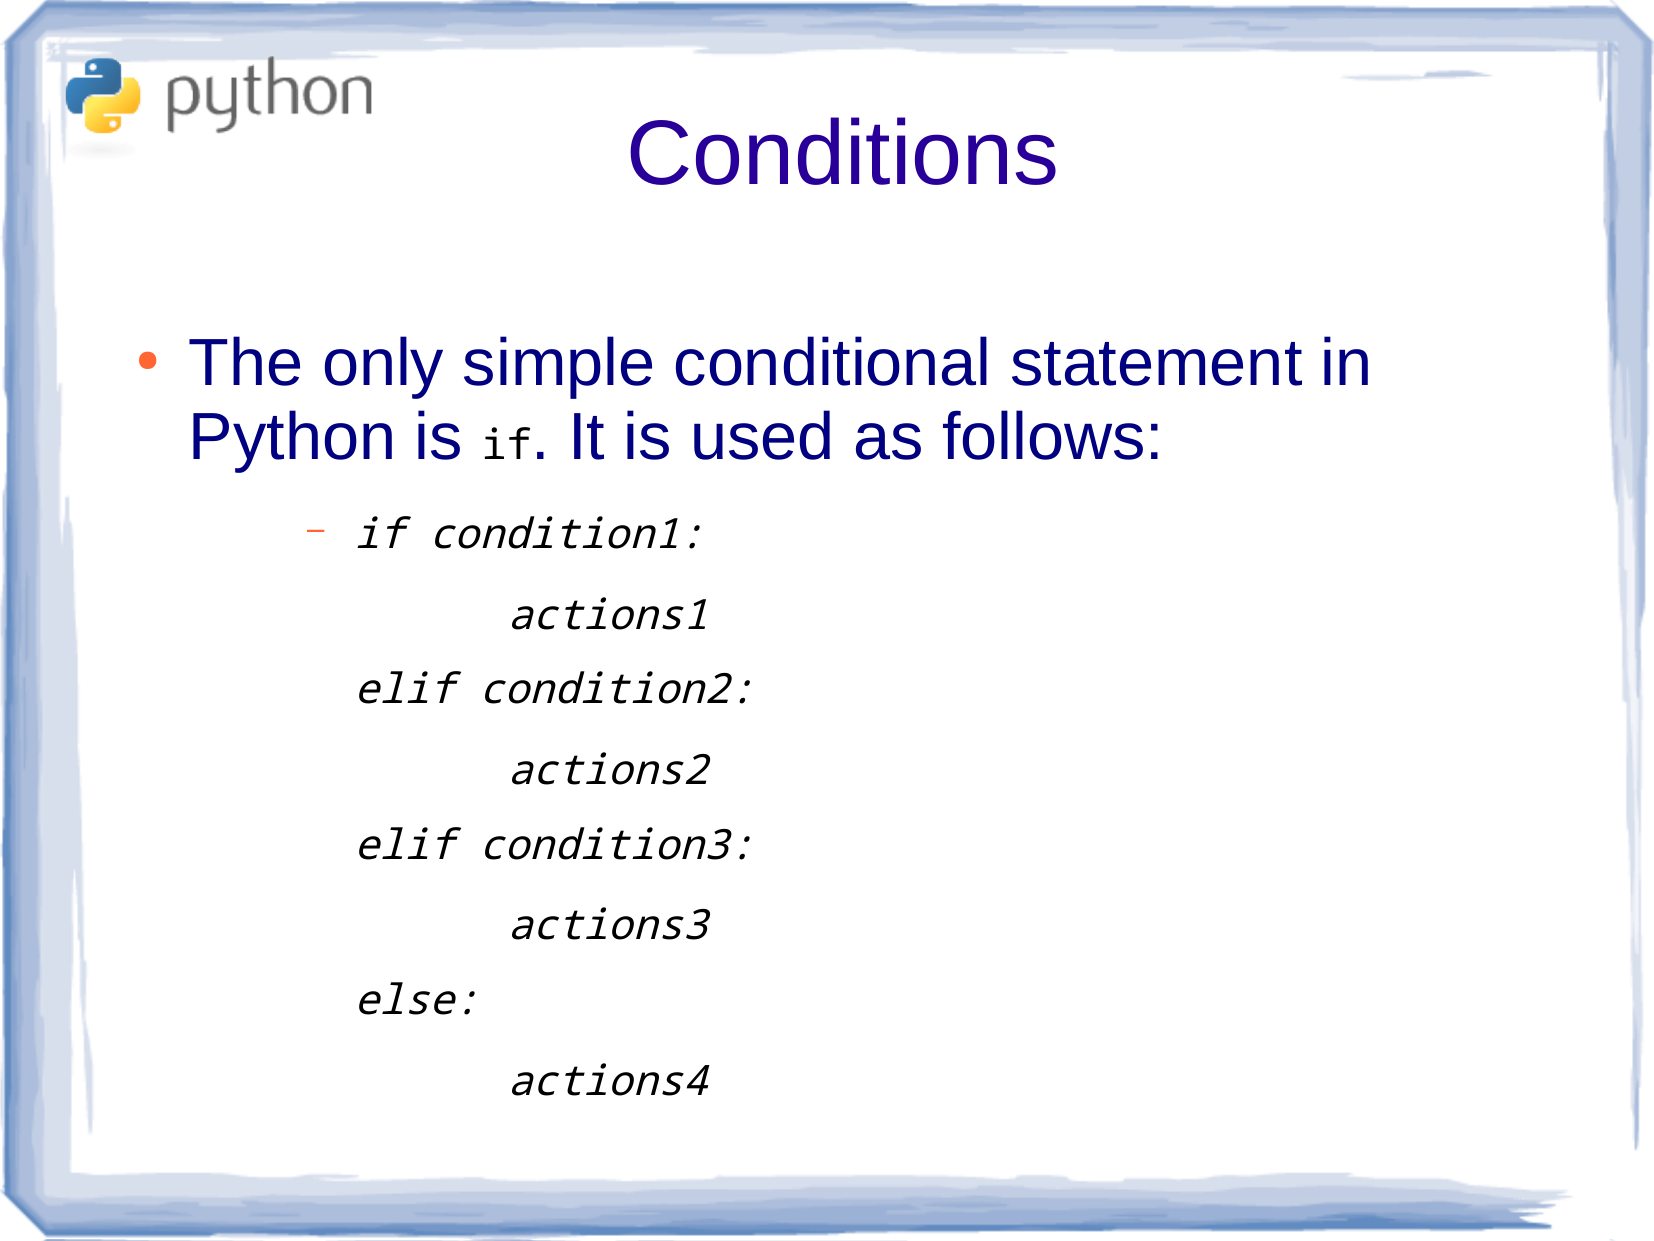

# Conditions
The only simple conditional statement in Python is if. It is used as follows:
if condition1:
actions1
elif condition2:
actions2
elif condition3:
actions3
else:
actions4